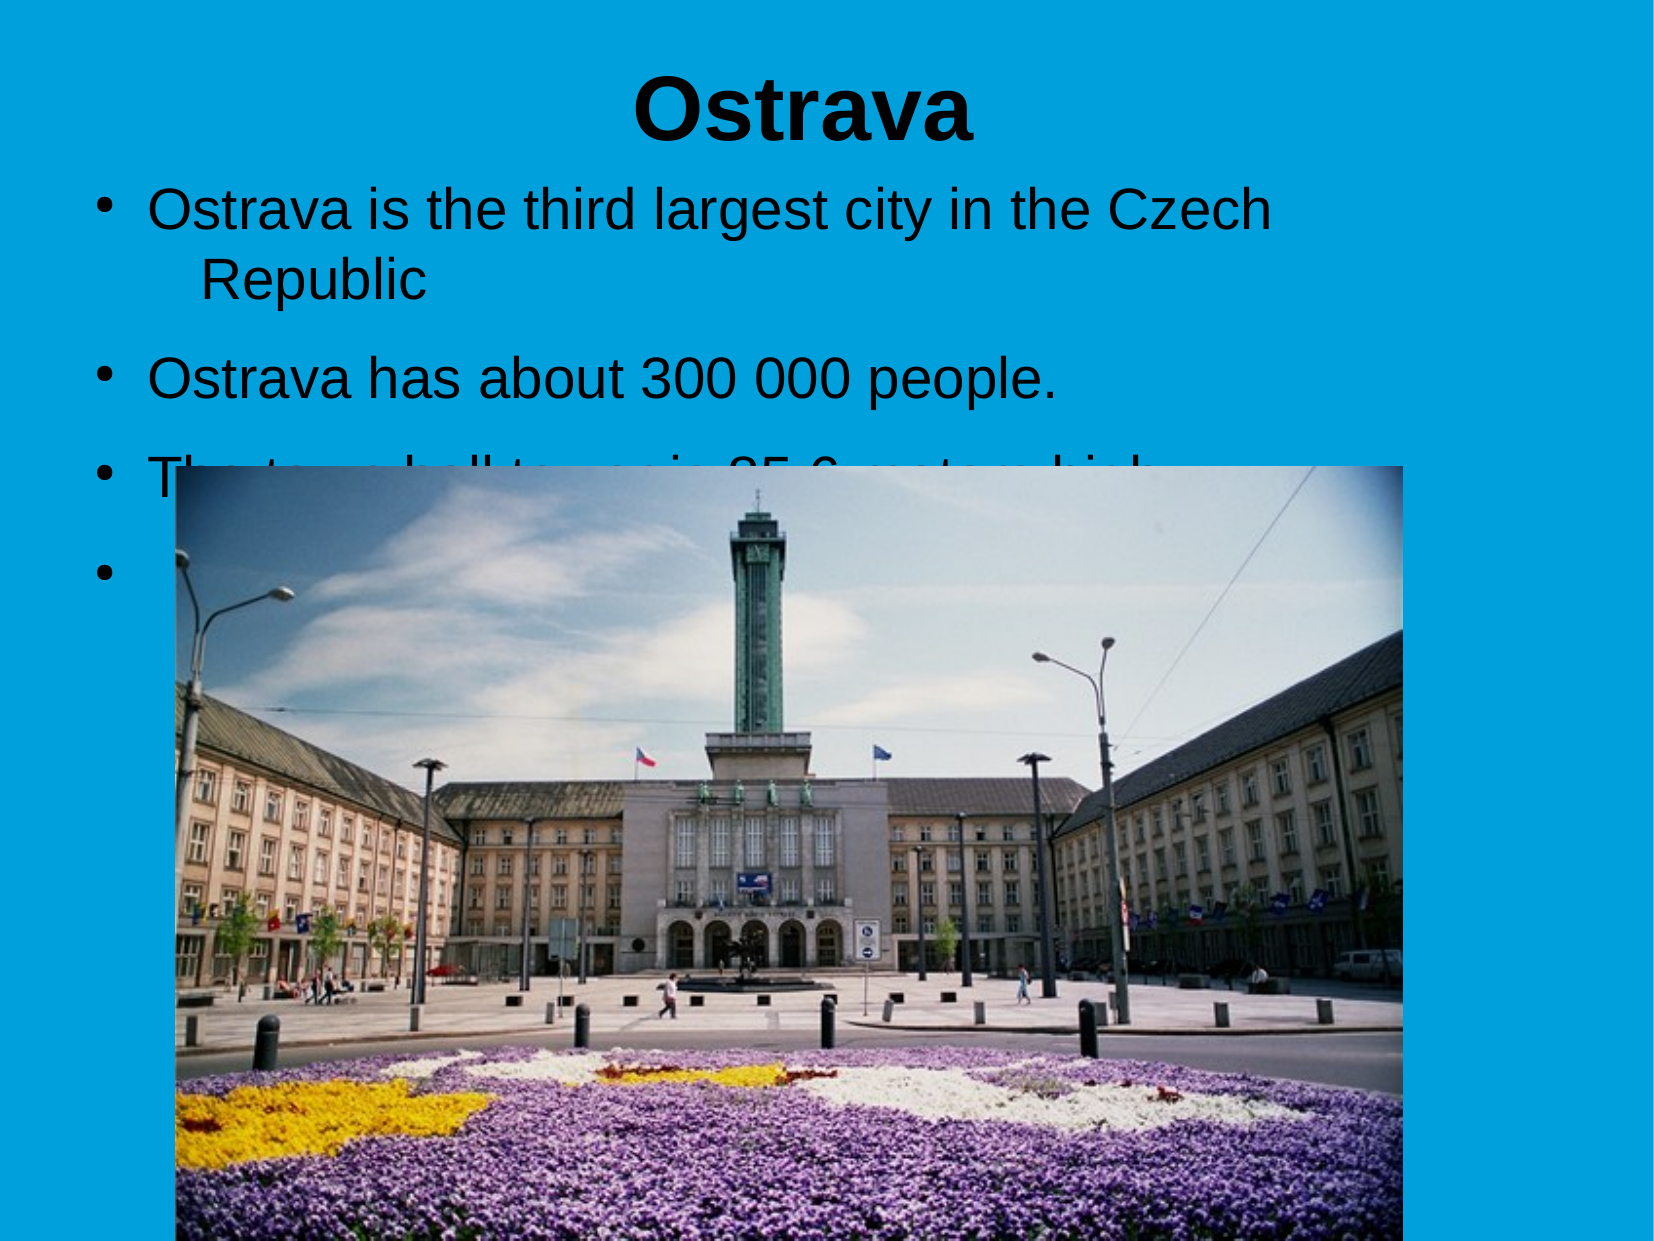

# Ostrava
Ostrava is the third largest city in the Czech Republic
Ostrava has about 300 000 people.
The town hall tower is 85.6 meters high.